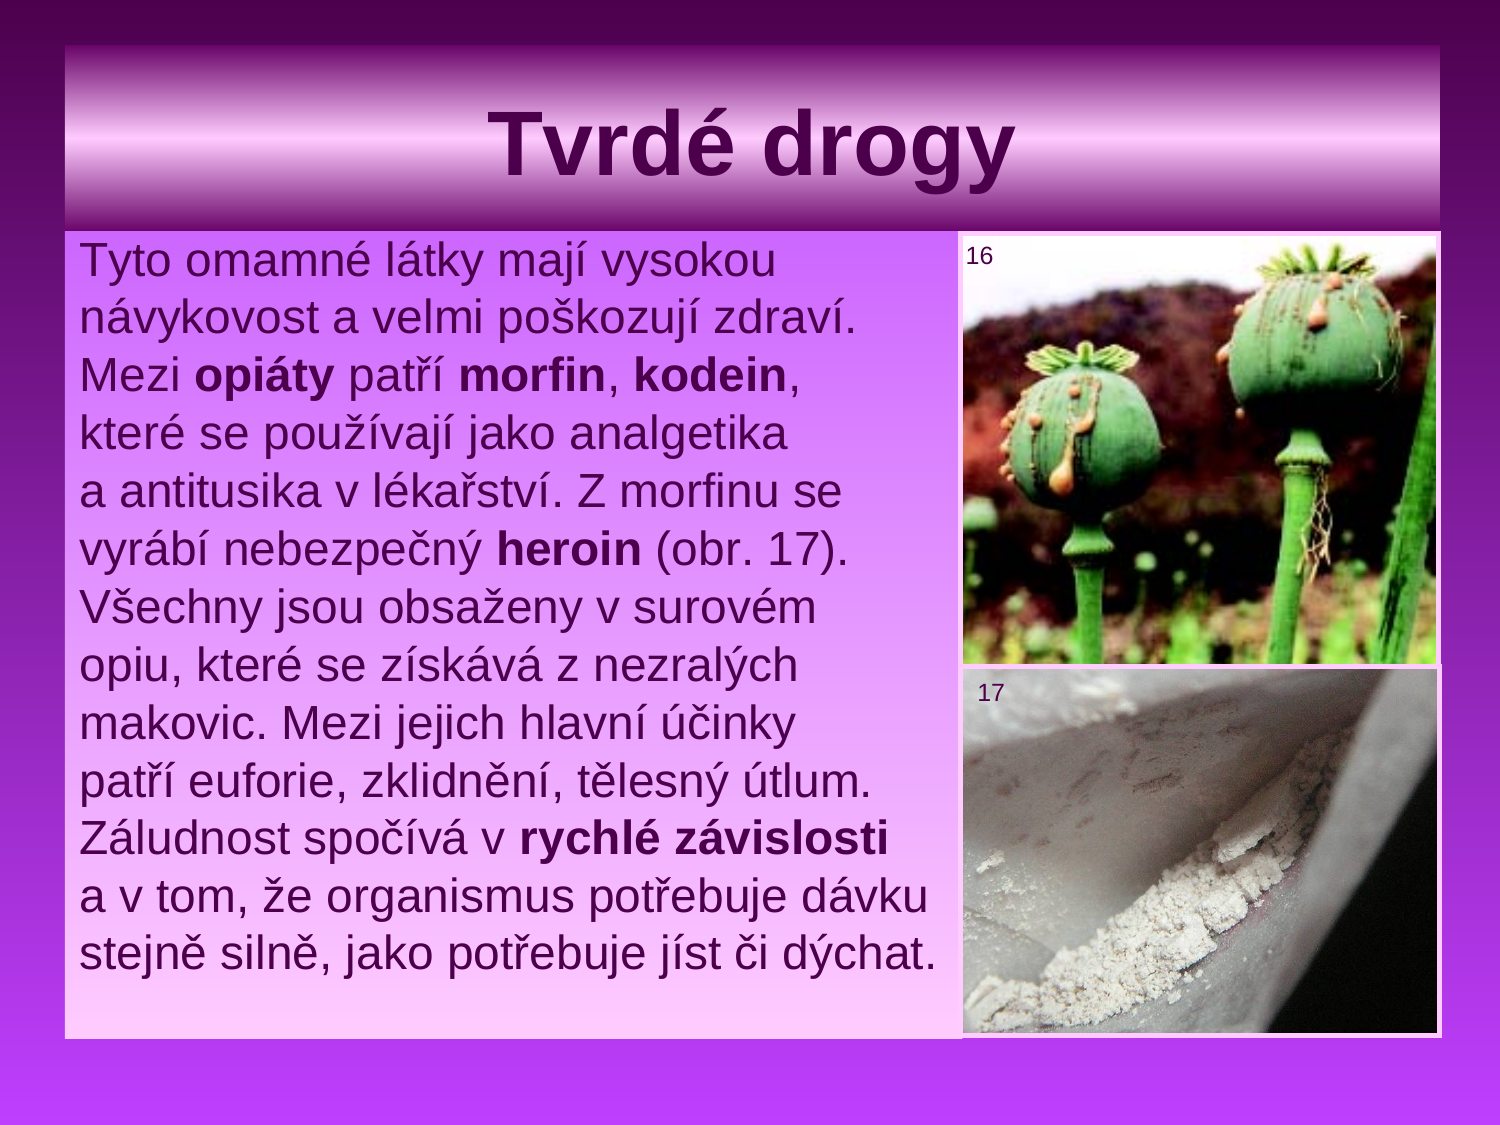

# Tvrdé drogy
Tyto omamné látky mají vysokou
návykovost a velmi poškozují zdraví.
Mezi opiáty patří morfin, kodein,
které se používají jako analgetika
a antitusika v lékařství. Z morfinu se
vyrábí nebezpečný heroin (obr. 17).
Všechny jsou obsaženy v surovém
opiu, které se získává z nezralých
makovic. Mezi jejich hlavní účinky
patří euforie, zklidnění, tělesný útlum.
Záludnost spočívá v rychlé závislosti
a v tom, že organismus potřebuje dávku
stejně silně, jako potřebuje jíst či dýchat.
16
17